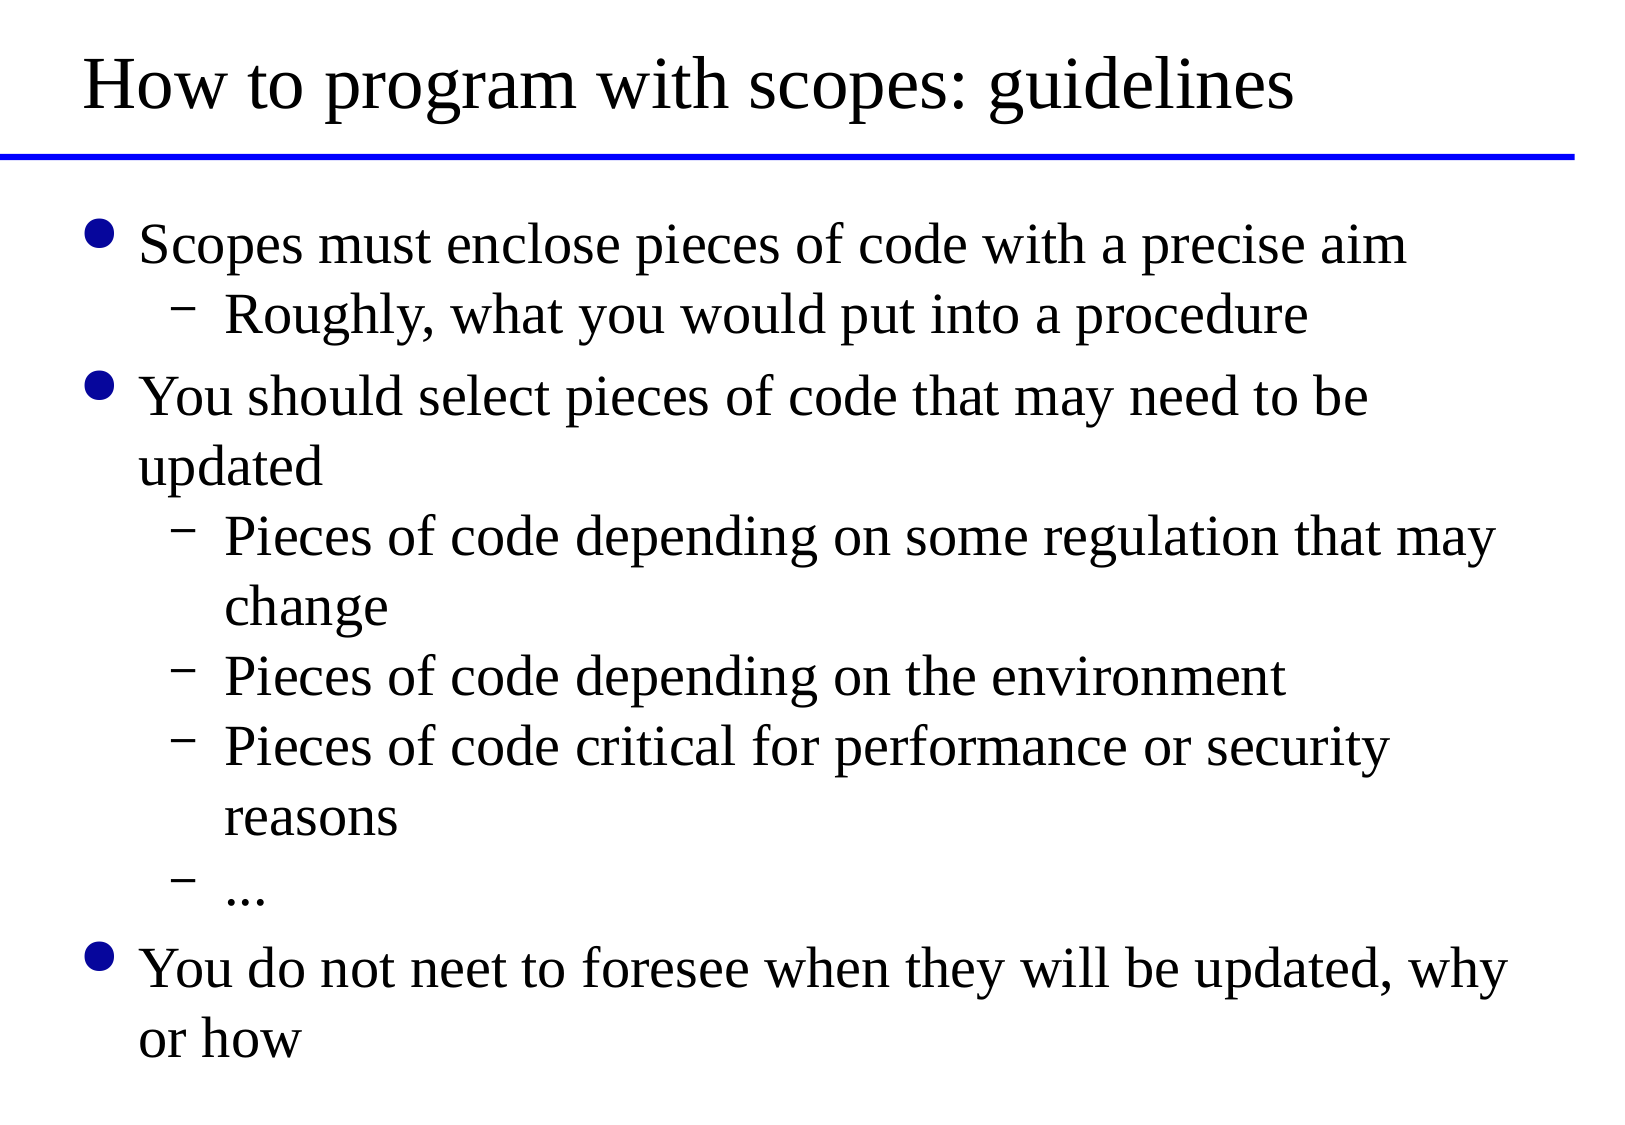

# How to program with scopes: guidelines
Scopes must enclose pieces of code with a precise aim
Roughly, what you would put into a procedure
You should select pieces of code that may need to be updated
Pieces of code depending on some regulation that may change
Pieces of code depending on the environment
Pieces of code critical for performance or security reasons
...
You do not neet to foresee when they will be updated, why or how